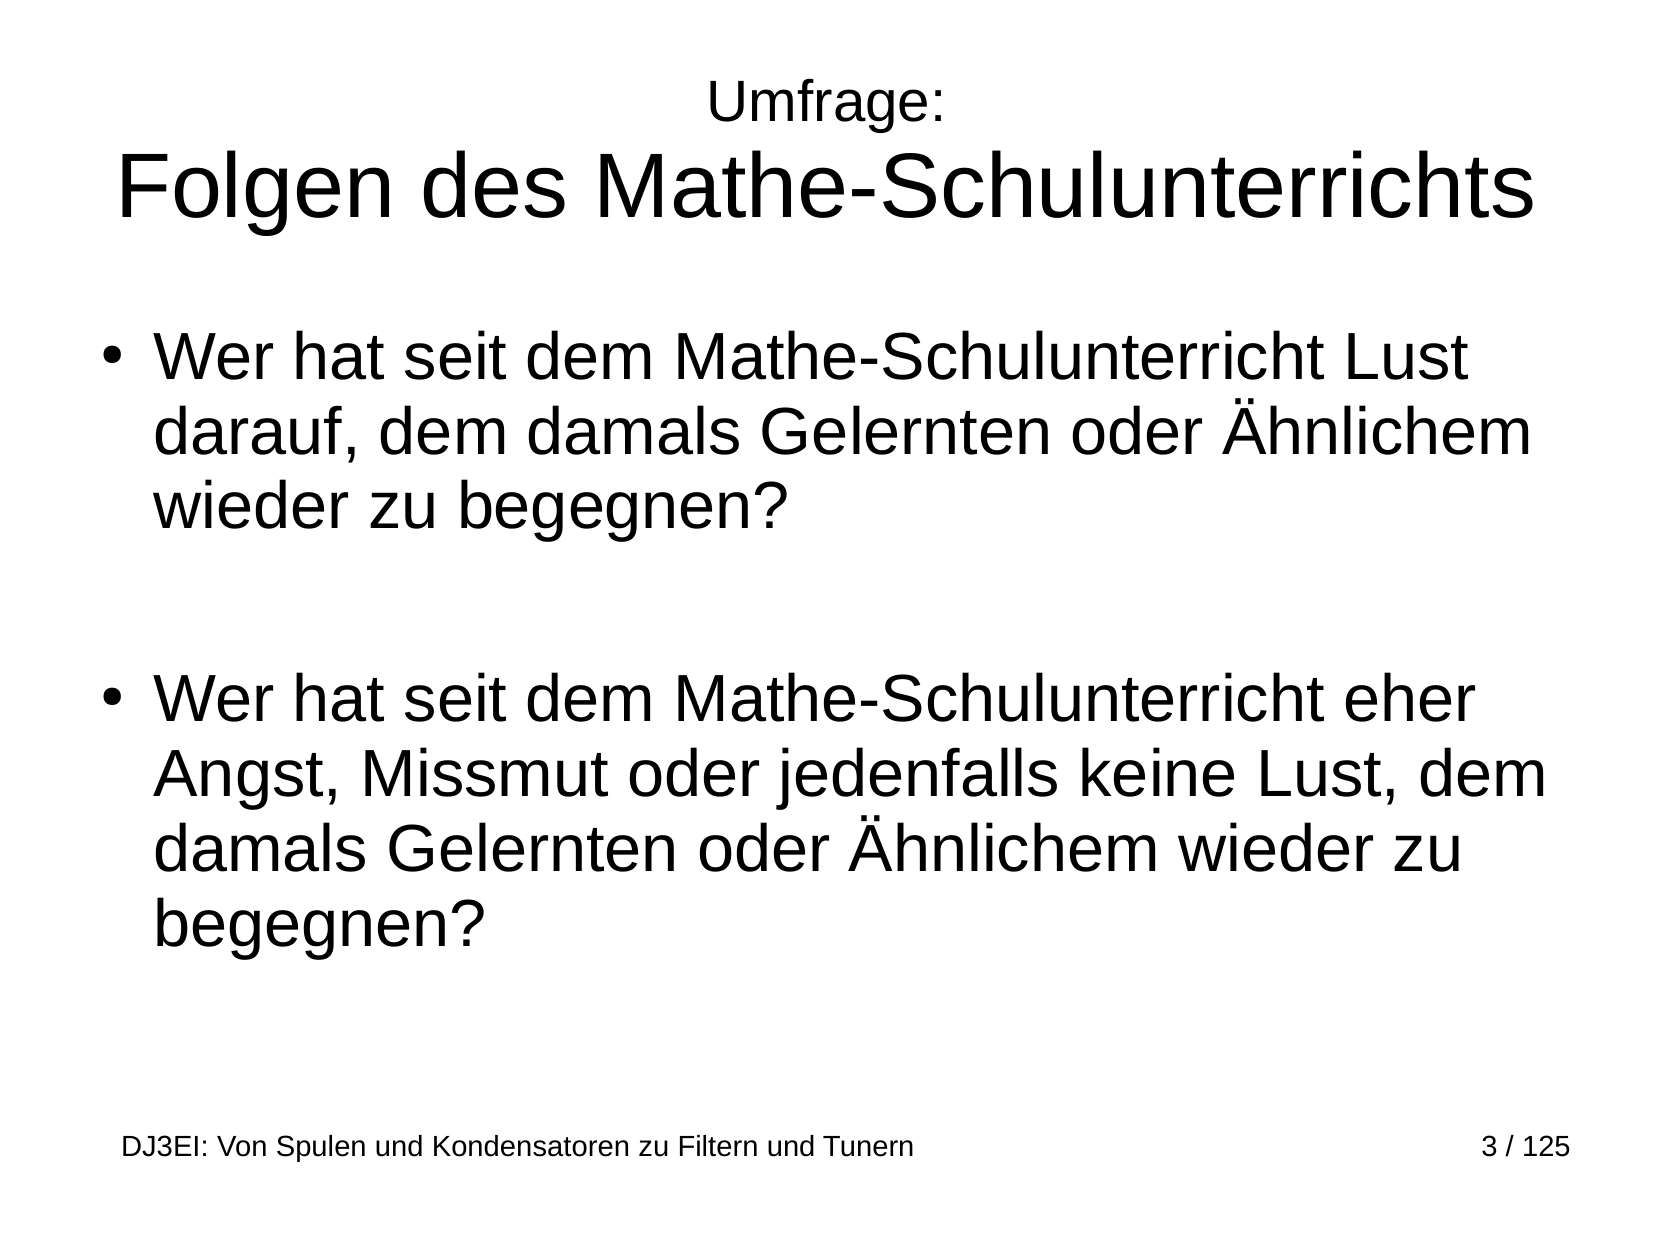

# Umfrage: Folgen des Mathe-Schulunterrichts
Wer hat seit dem Mathe-Schulunterricht Lust darauf, dem damals Gelernten oder Ähnlichem wieder zu begegnen?
Wer hat seit dem Mathe-Schulunterricht eher Angst, Missmut oder jedenfalls keine Lust, dem damals Gelernten oder Ähnlichem wieder zu begegnen?